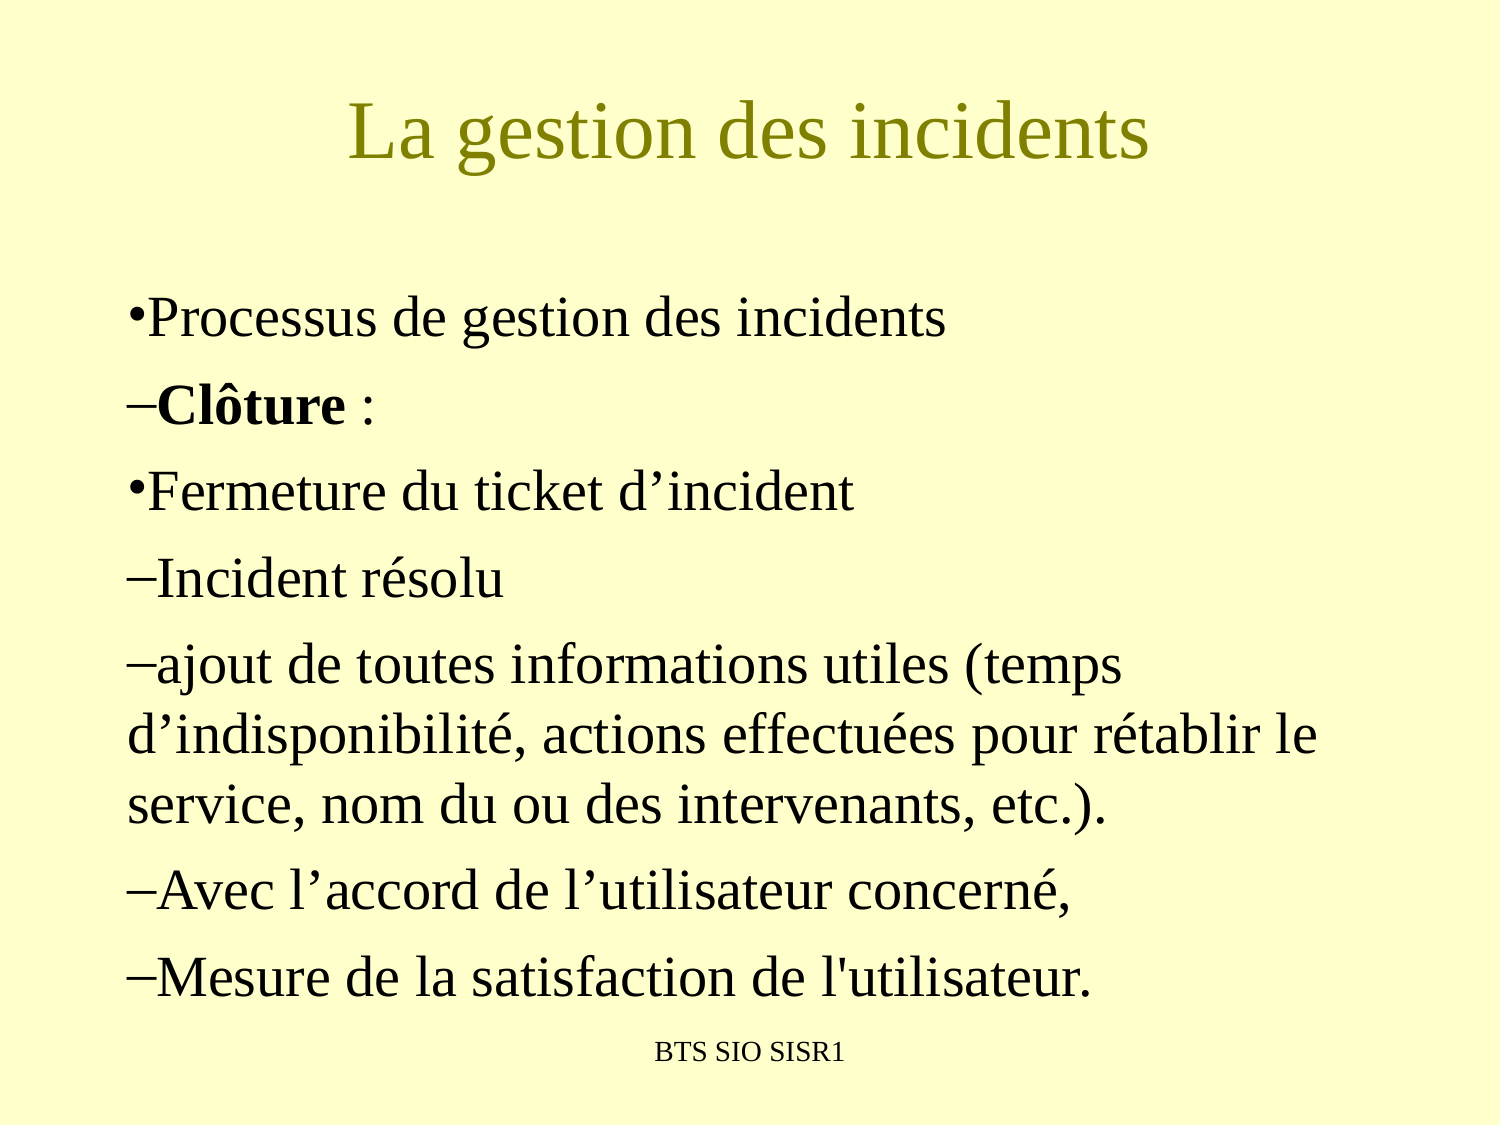

# Processus de gestion des incidents
Clôture :
Fermeture du ticket d’incident
Incident résolu
ajout de toutes informations utiles (temps d’indisponibilité, actions effectuées pour rétablir le service, nom du ou des intervenants, etc.).
Avec l’accord de l’utilisateur concerné,
Mesure de la satisfaction de l'utilisateur.
BTS SIO SISR1